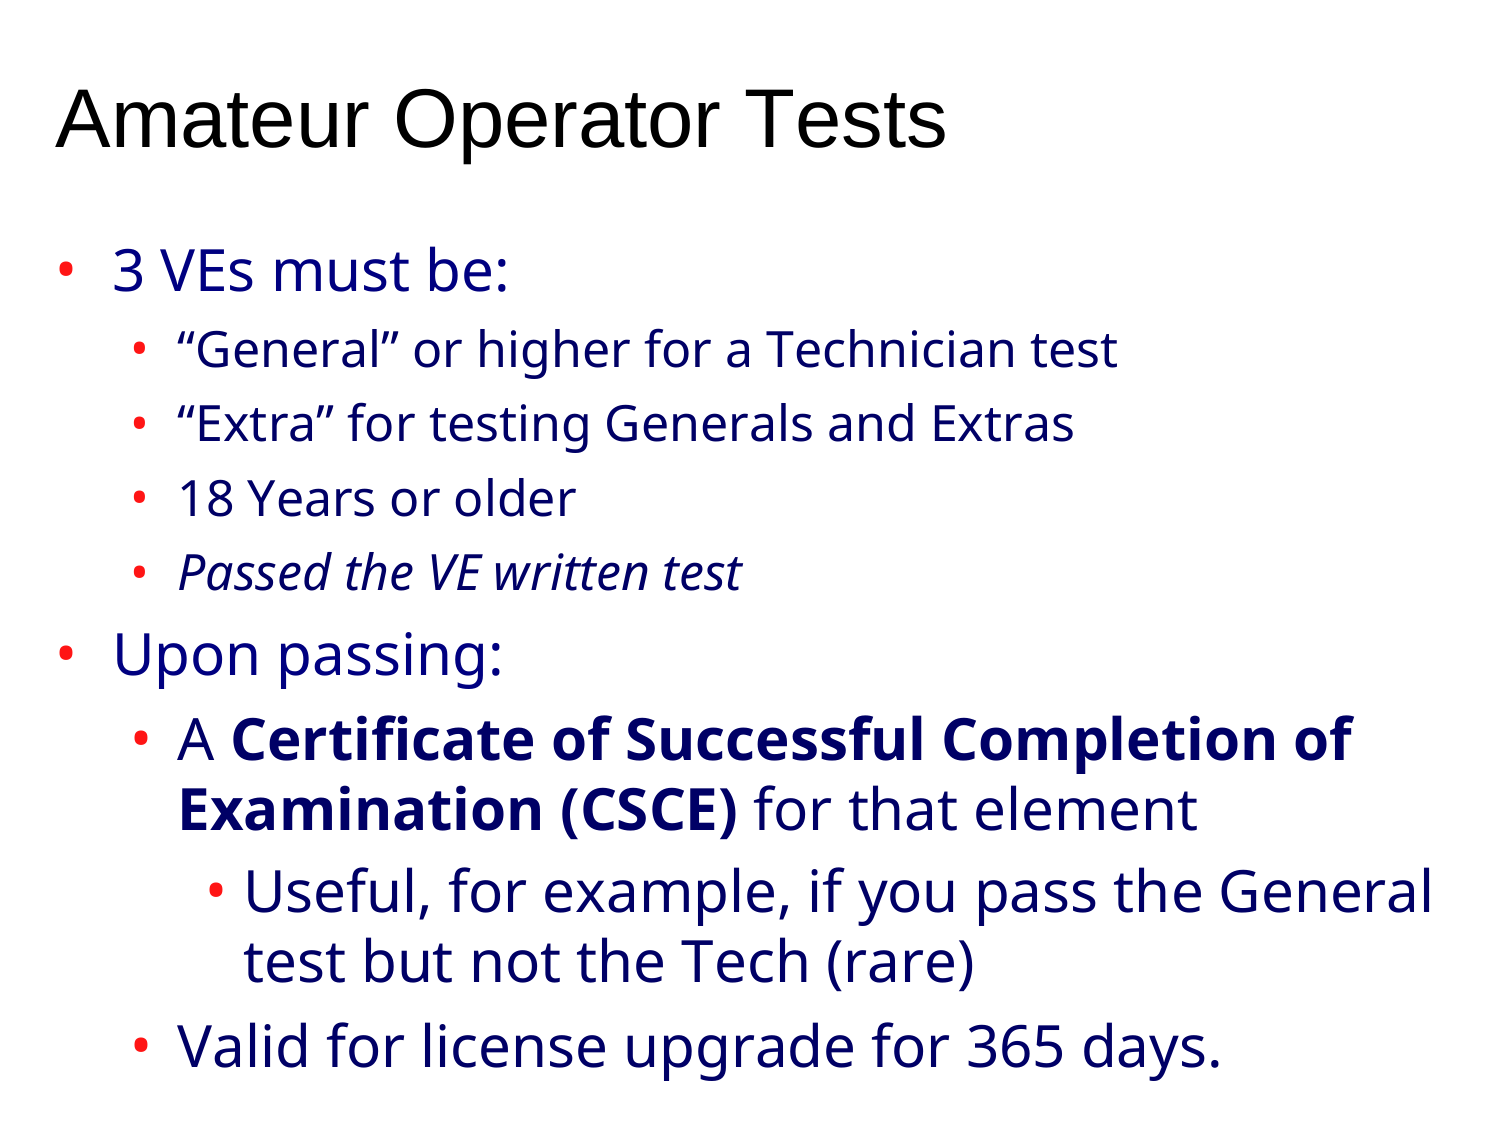

# Amateur Operator Tests
3 VEs must be:
“General” or higher for a Technician test
“Extra” for testing Generals and Extras
18 Years or older
Passed the VE written test
Upon passing:
A Certificate of Successful Completion of Examination (CSCE) for that element
Useful, for example, if you pass the General test but not the Tech (rare)
Valid for license upgrade for 365 days.